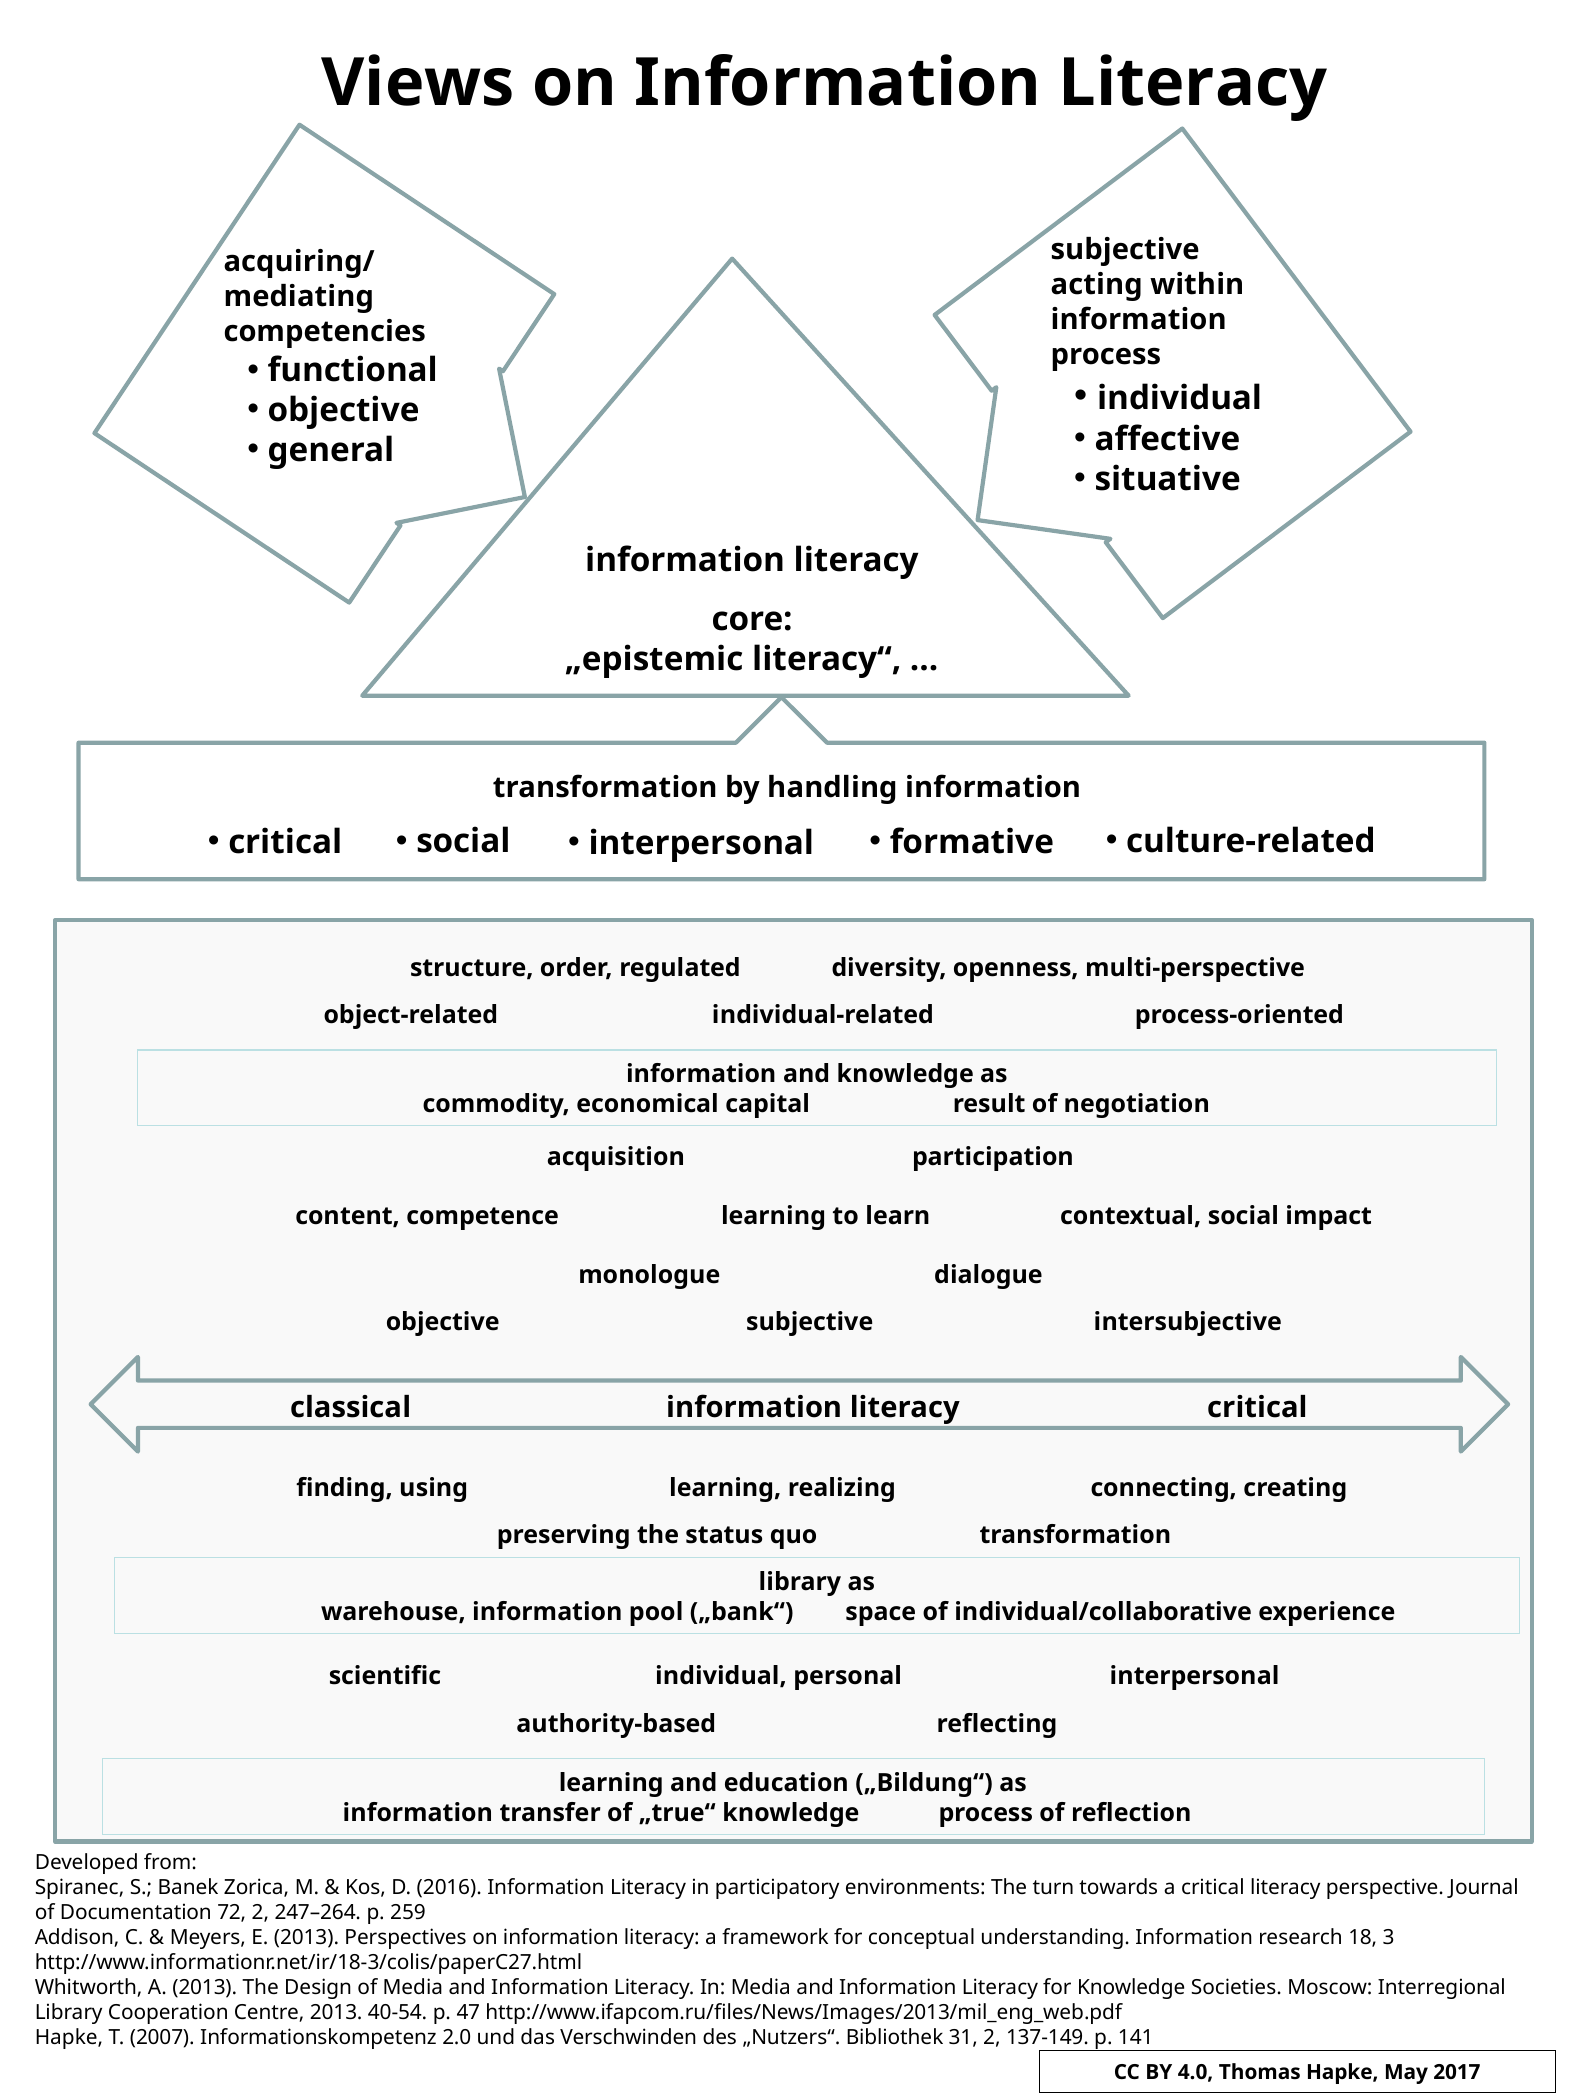

Views on Information Literacy
subjective
acting within
information
process
acquiring/
mediating
competencies
 functional
 objective
 general
 individual
 affective
 situative
information literacy
core:
„epistemic literacy“, …
transformation by handling information
 culture-related
 social
 critical
 formative
 interpersonal
structure, order, regulated diversity, openness, multi-perspective
object-related individual-related process-oriented
information and knowledge as
commodity, economical capital result of negotiation
acquisition participation
content, competence learning to learn contextual, social impact
monologue dialogue
objective subjective intersubjective
classical information literacy critical
finding, using learning, realizing connecting, creating
preserving the status quo transformation
library as
 warehouse, information pool („bank“) space of individual/collaborative experience
scientific individual, personal interpersonal
authority-based reflecting
learning and education („Bildung“) as
information transfer of „true“ knowledge process of reflection
Developed from:
Spiranec, S.; Banek Zorica, M. & Kos, D. (2016). Information Literacy in participatory environments: The turn towards a critical literacy perspective. Journal of Documentation 72, 2, 247–264. p. 259
Addison, C. & Meyers, E. (2013). Perspectives on information literacy: a framework for conceptual understanding. Information research 18, 3 http://www.informationr.net/ir/18-3/colis/paperC27.html
Whitworth, A. (2013). The Design of Media and Information Literacy. In: Media and Information Literacy for Knowledge Societies. Moscow: Interregional Library Cooperation Centre, 2013. 40-54. p. 47 http://www.ifapcom.ru/files/News/Images/2013/mil_eng_web.pdf
Hapke, T. (2007). Informationskompetenz 2.0 und das Verschwinden des „Nutzers“. Bibliothek 31, 2, 137-149. p. 141
CC BY 4.0, Thomas Hapke, May 2017